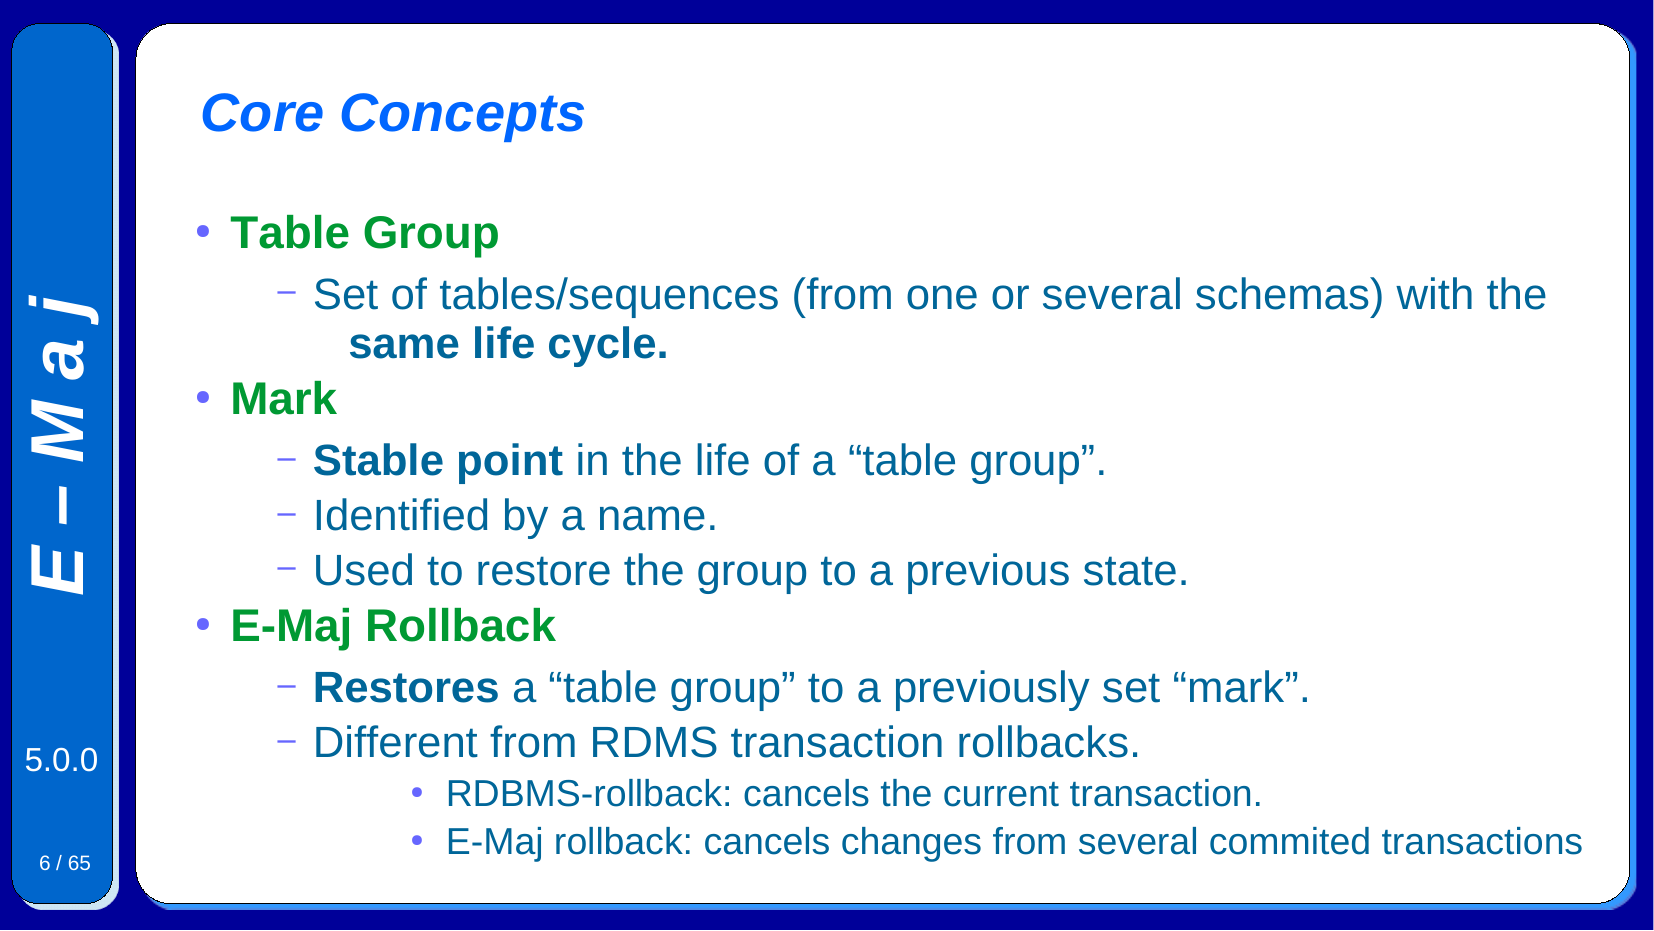

# Core Concepts
Table Group
Set of tables/sequences (from one or several schemas) with the same life cycle.
Mark
Stable point in the life of a “table group”.
Identified by a name.
Used to restore the group to a previous state.
E-Maj Rollback
Restores a “table group” to a previously set “mark”.
Different from RDMS transaction rollbacks.
RDBMS-rollback: cancels the current transaction.
E-Maj rollback: cancels changes from several commited transactions